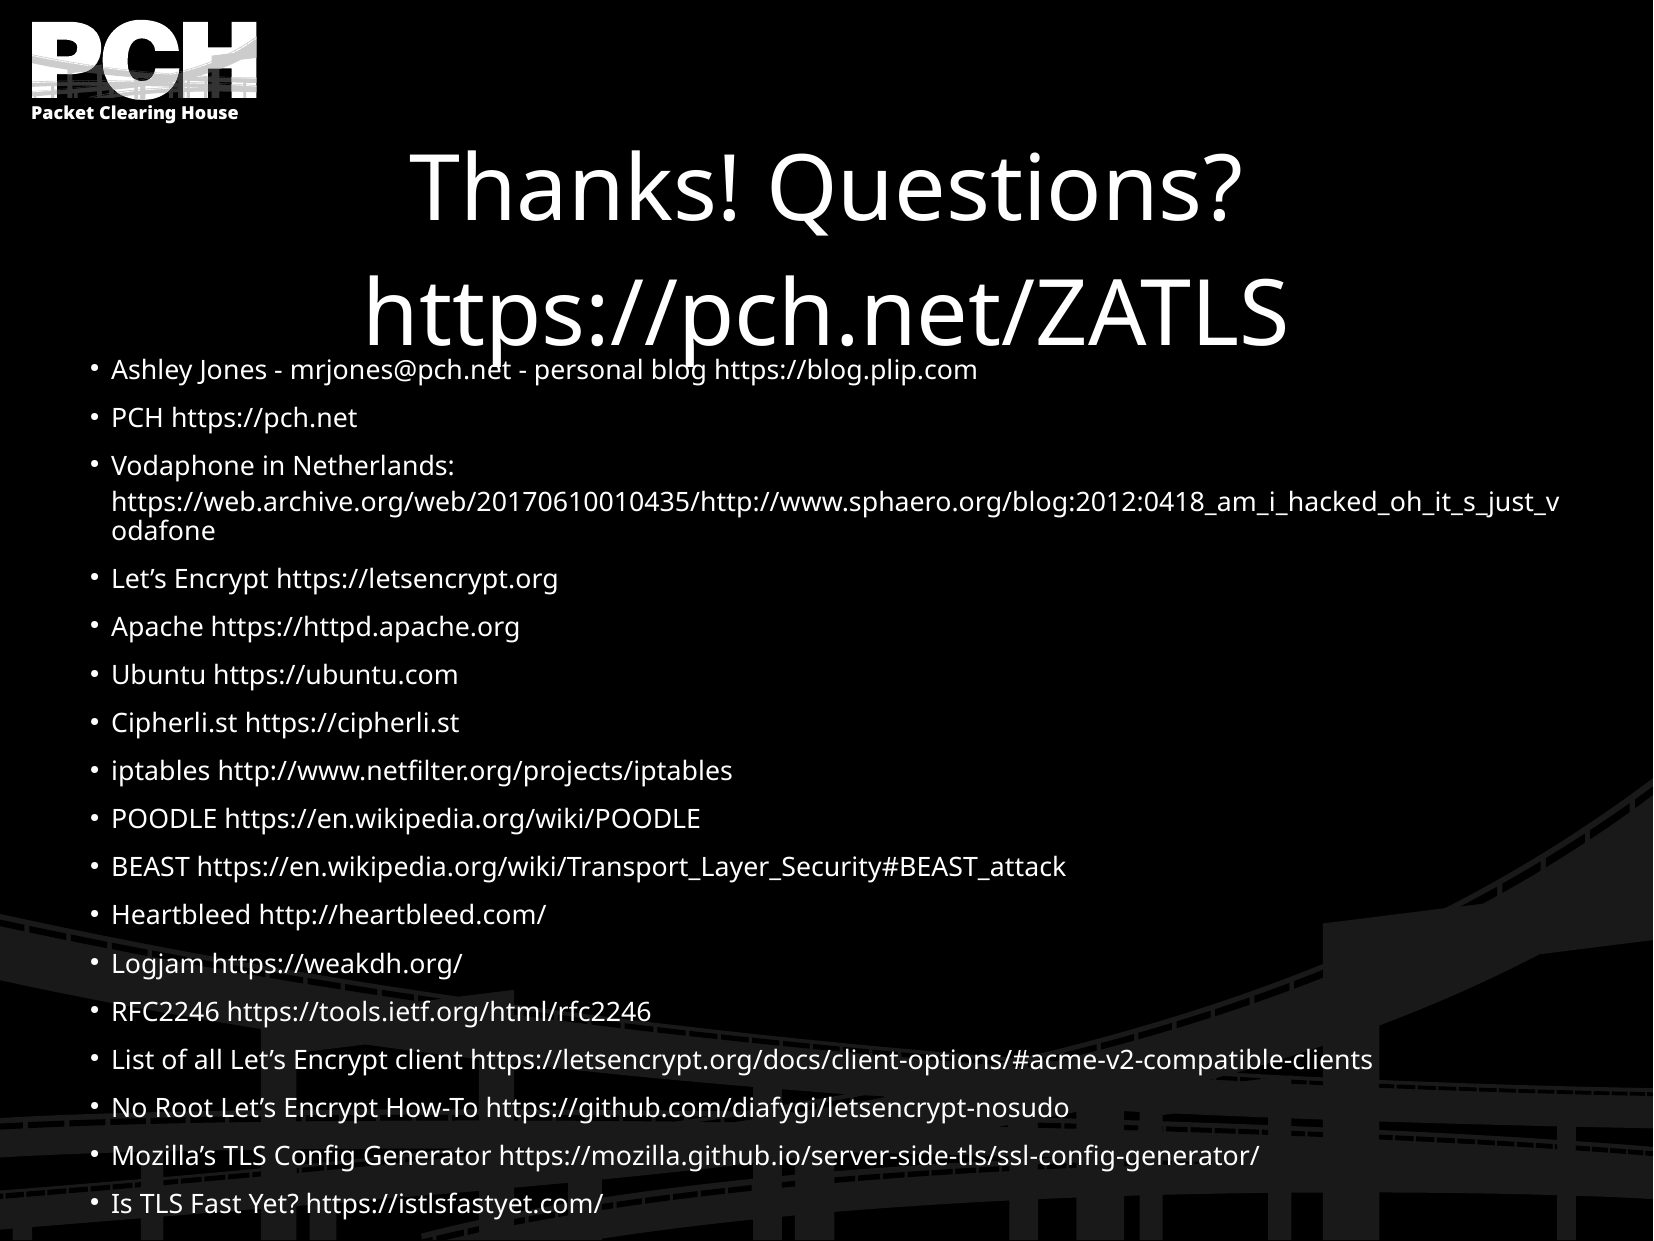

# Thanks! Questions? https://pch.net/ZATLS
Ashley Jones - mrjones@pch.net - personal blog https://blog.plip.com
PCH https://pch.net
Vodaphone in Netherlands: https://web.archive.org/web/20170610010435/http://www.sphaero.org/blog:2012:0418_am_i_hacked_oh_it_s_just_vodafone
Let’s Encrypt https://letsencrypt.org
Apache https://httpd.apache.org
Ubuntu https://ubuntu.com
Cipherli.st https://cipherli.st
iptables http://www.netfilter.org/projects/iptables
POODLE https://en.wikipedia.org/wiki/POODLE
BEAST https://en.wikipedia.org/wiki/Transport_Layer_Security#BEAST_attack
Heartbleed http://heartbleed.com/
Logjam https://weakdh.org/
RFC2246 https://tools.ietf.org/html/rfc2246
List of all Let’s Encrypt client https://letsencrypt.org/docs/client-options/#acme-v2-compatible-clients
No Root Let’s Encrypt How-To https://github.com/diafygi/letsencrypt-nosudo
Mozilla’s TLS Config Generator https://mozilla.github.io/server-side-tls/ssl-config-generator/
Is TLS Fast Yet? https://istlsfastyet.com/